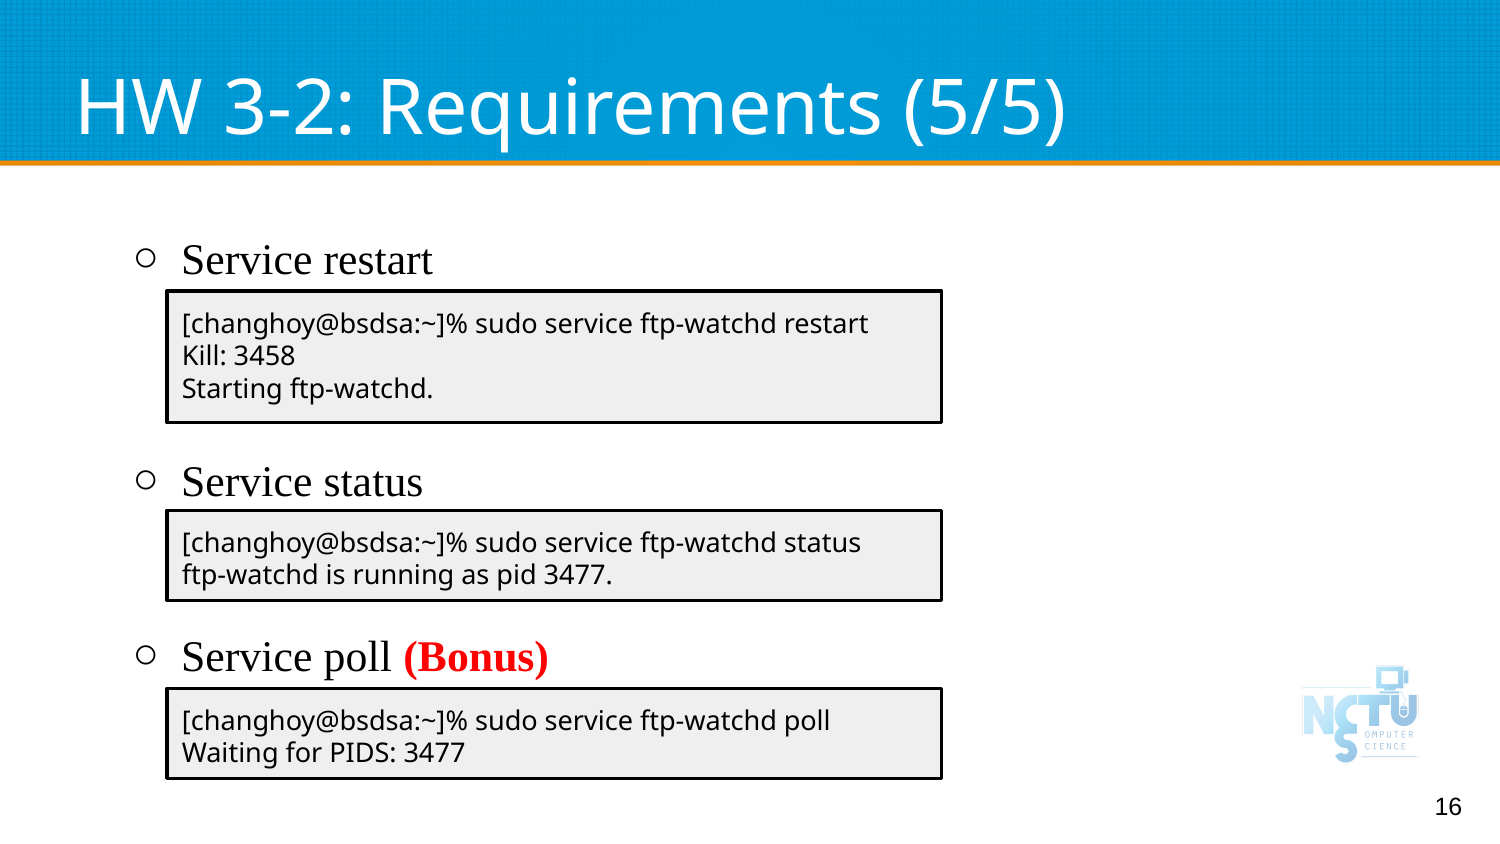

# HW 3-2: Requirements (5/5)
Service restart
Service status
Service poll (Bonus)
[changhoy@bsdsa:~]% sudo service ftp-watchd restart
Kill: 3458
Starting ftp-watchd.
[changhoy@bsdsa:~]% sudo service ftp-watchd status
ftp-watchd is running as pid 3477.
[changhoy@bsdsa:~]% sudo service ftp-watchd poll
Waiting for PIDS: 3477